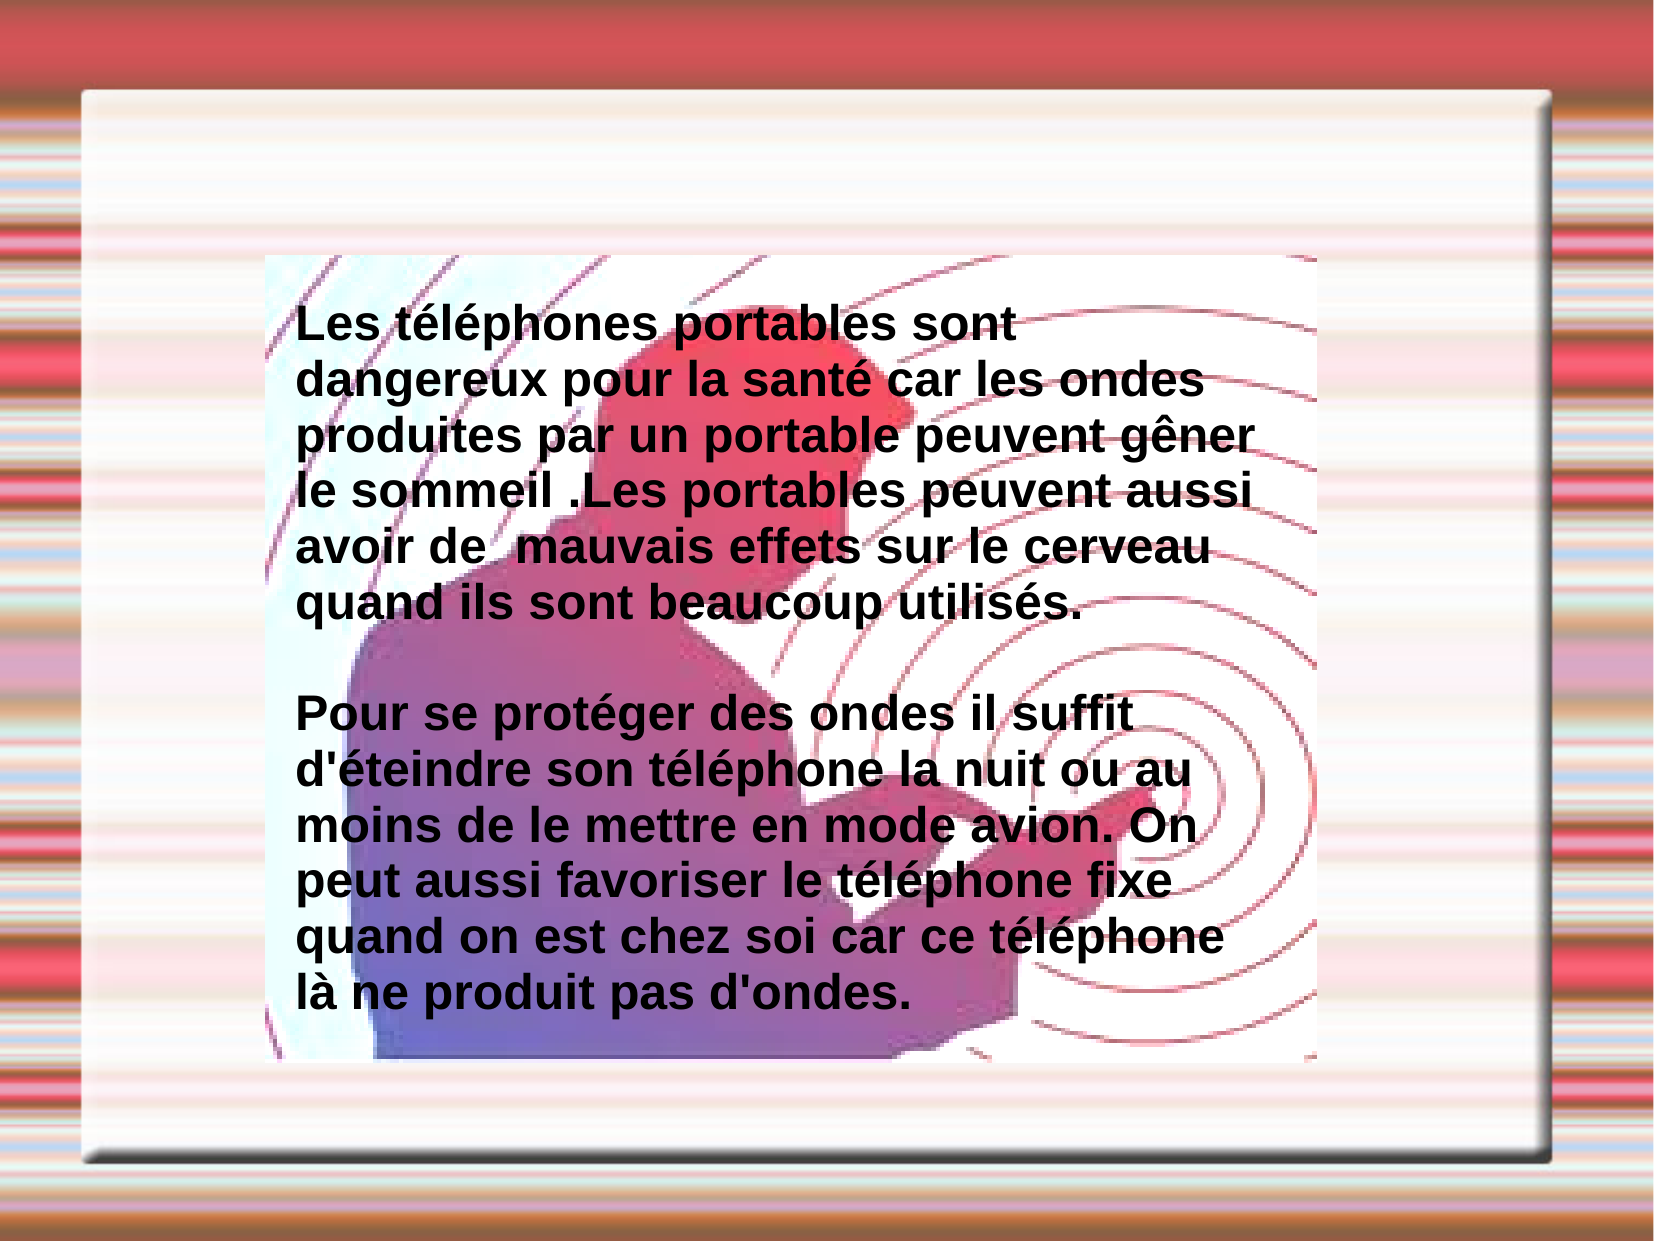

Les téléphones portables sont dangereux pour la santé car les ondes produites par un portable peuvent gêner le sommeil .Les portables peuvent aussi avoir de mauvais effets sur le cerveau quand ils sont beaucoup utilisés.
Pour se protéger des ondes il suffit d'éteindre son téléphone la nuit ou au moins de le mettre en mode avion. On peut aussi favoriser le téléphone fixe quand on est chez soi car ce téléphone là ne produit pas d'ondes.